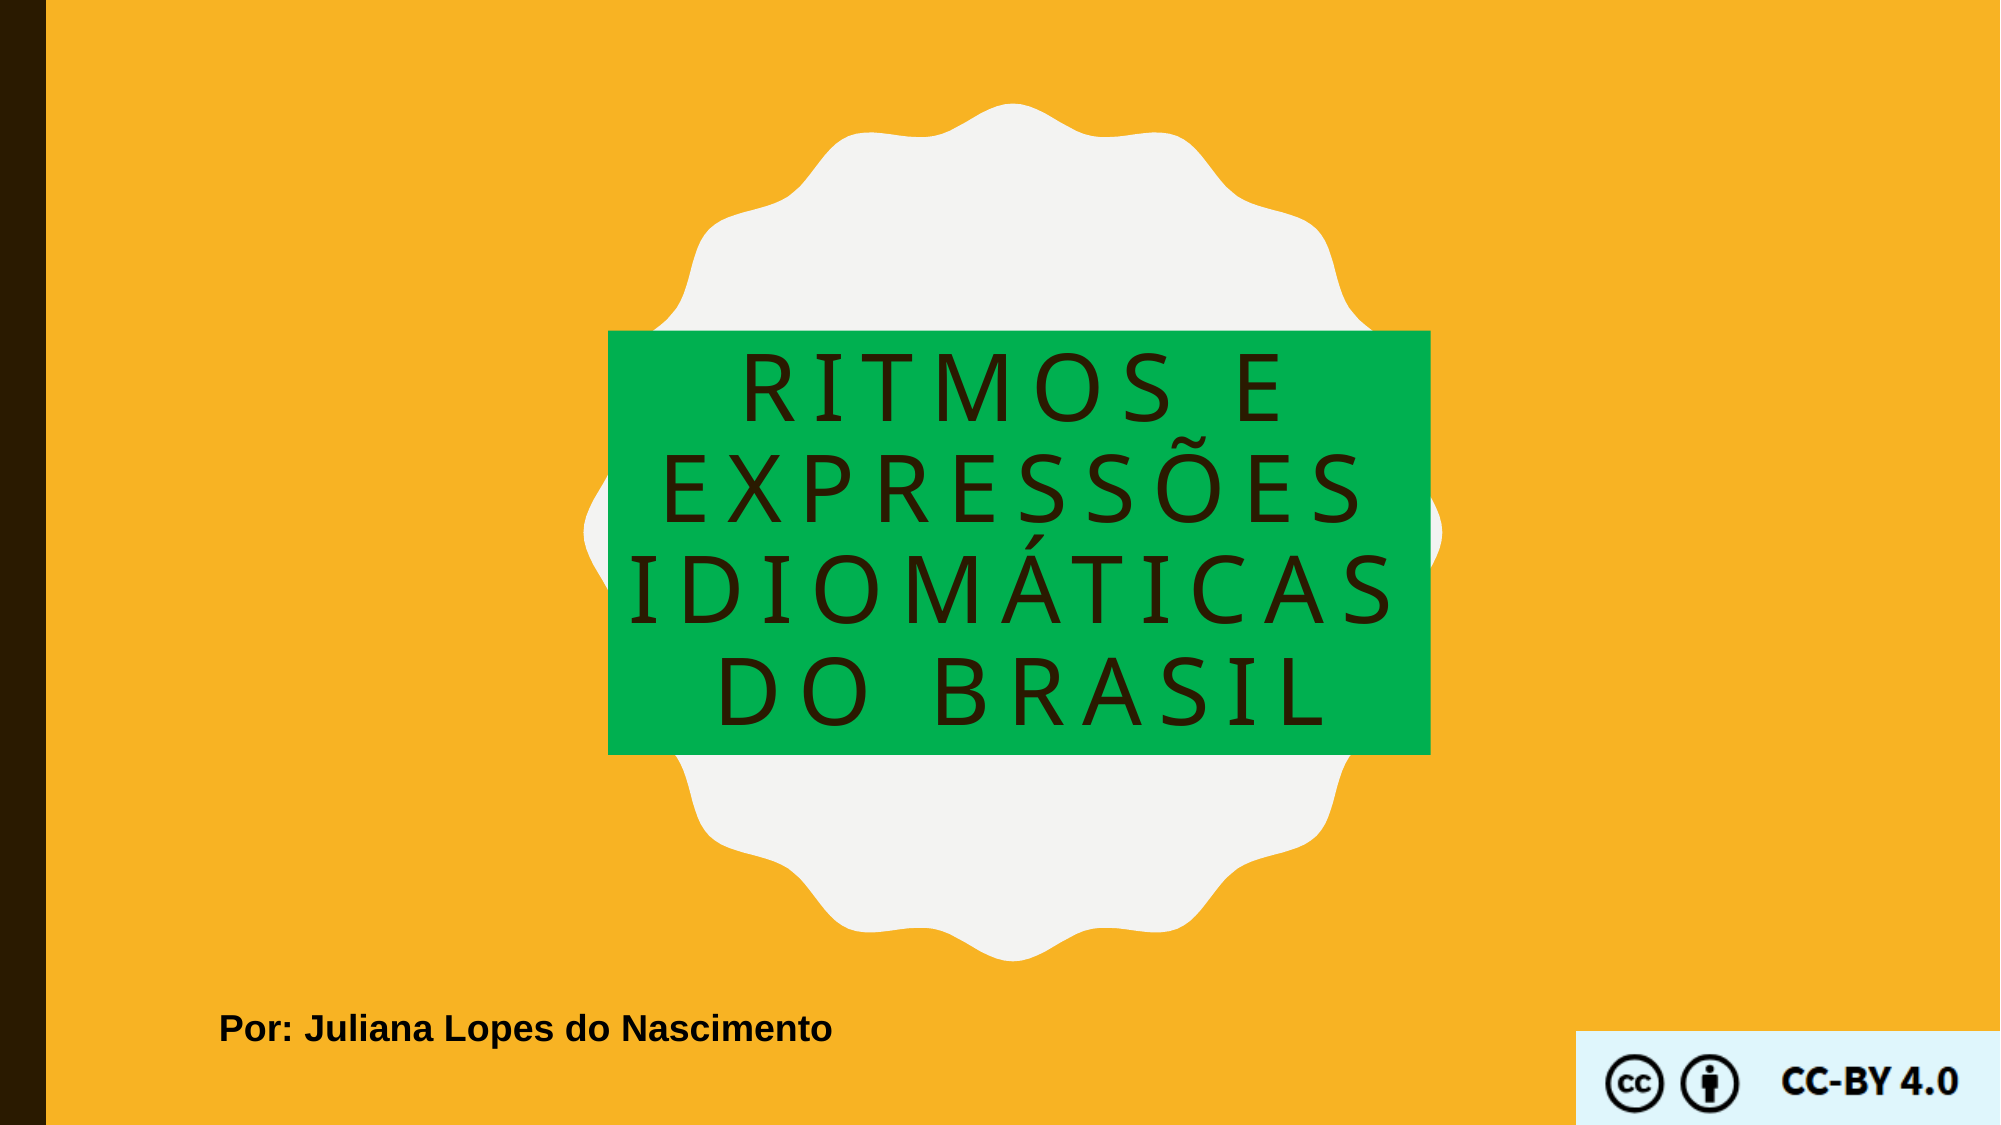

# RITMOS e expressões idiomáticas DO BRASIL
Por: Juliana Lopes do Nascimento